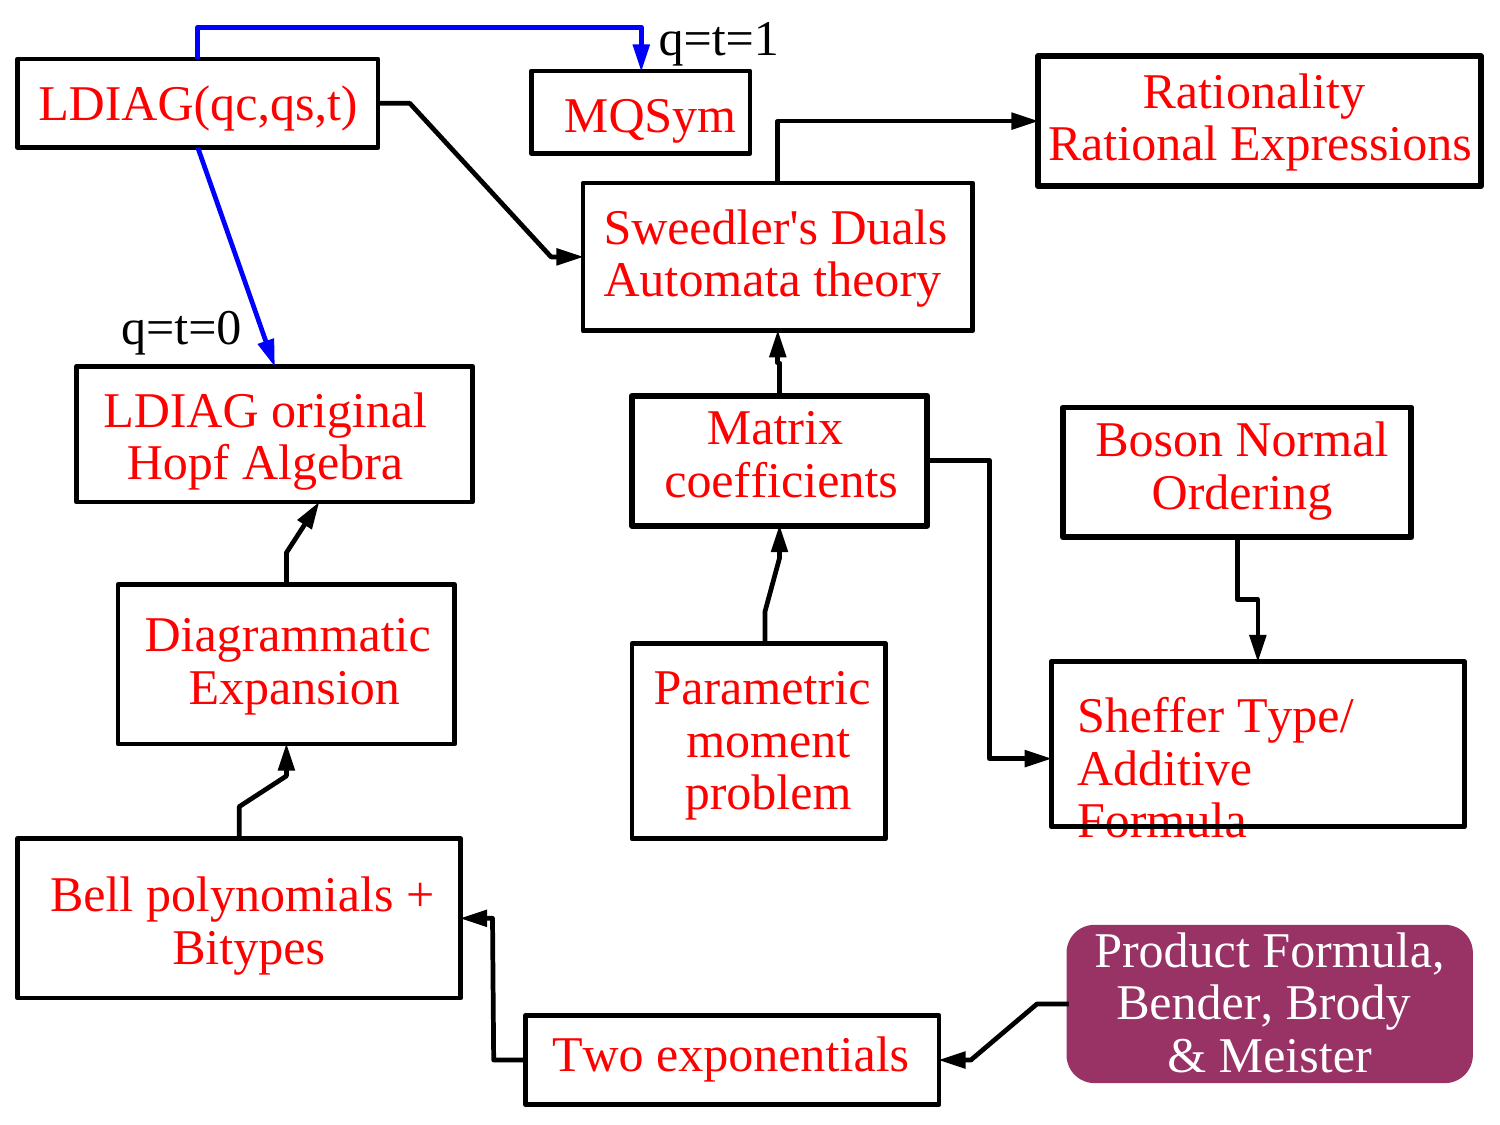

q=t=1
LDIAG(qc,qs,t)
Rationality
Rational Expressions
MQSym
Sweedler's Duals
Automata theory
q=t=0
LDIAG original
Hopf Algebra
Matrix
coefficients
Parametric
moment
problem
Boson Normal
Ordering
Sheffer Type/
Additive Formula
Diagrammatic
Expansion
Bell polynomials +
Bitypes
Product Formula,
Bender, Brody
& Meister
Two exponentials
2